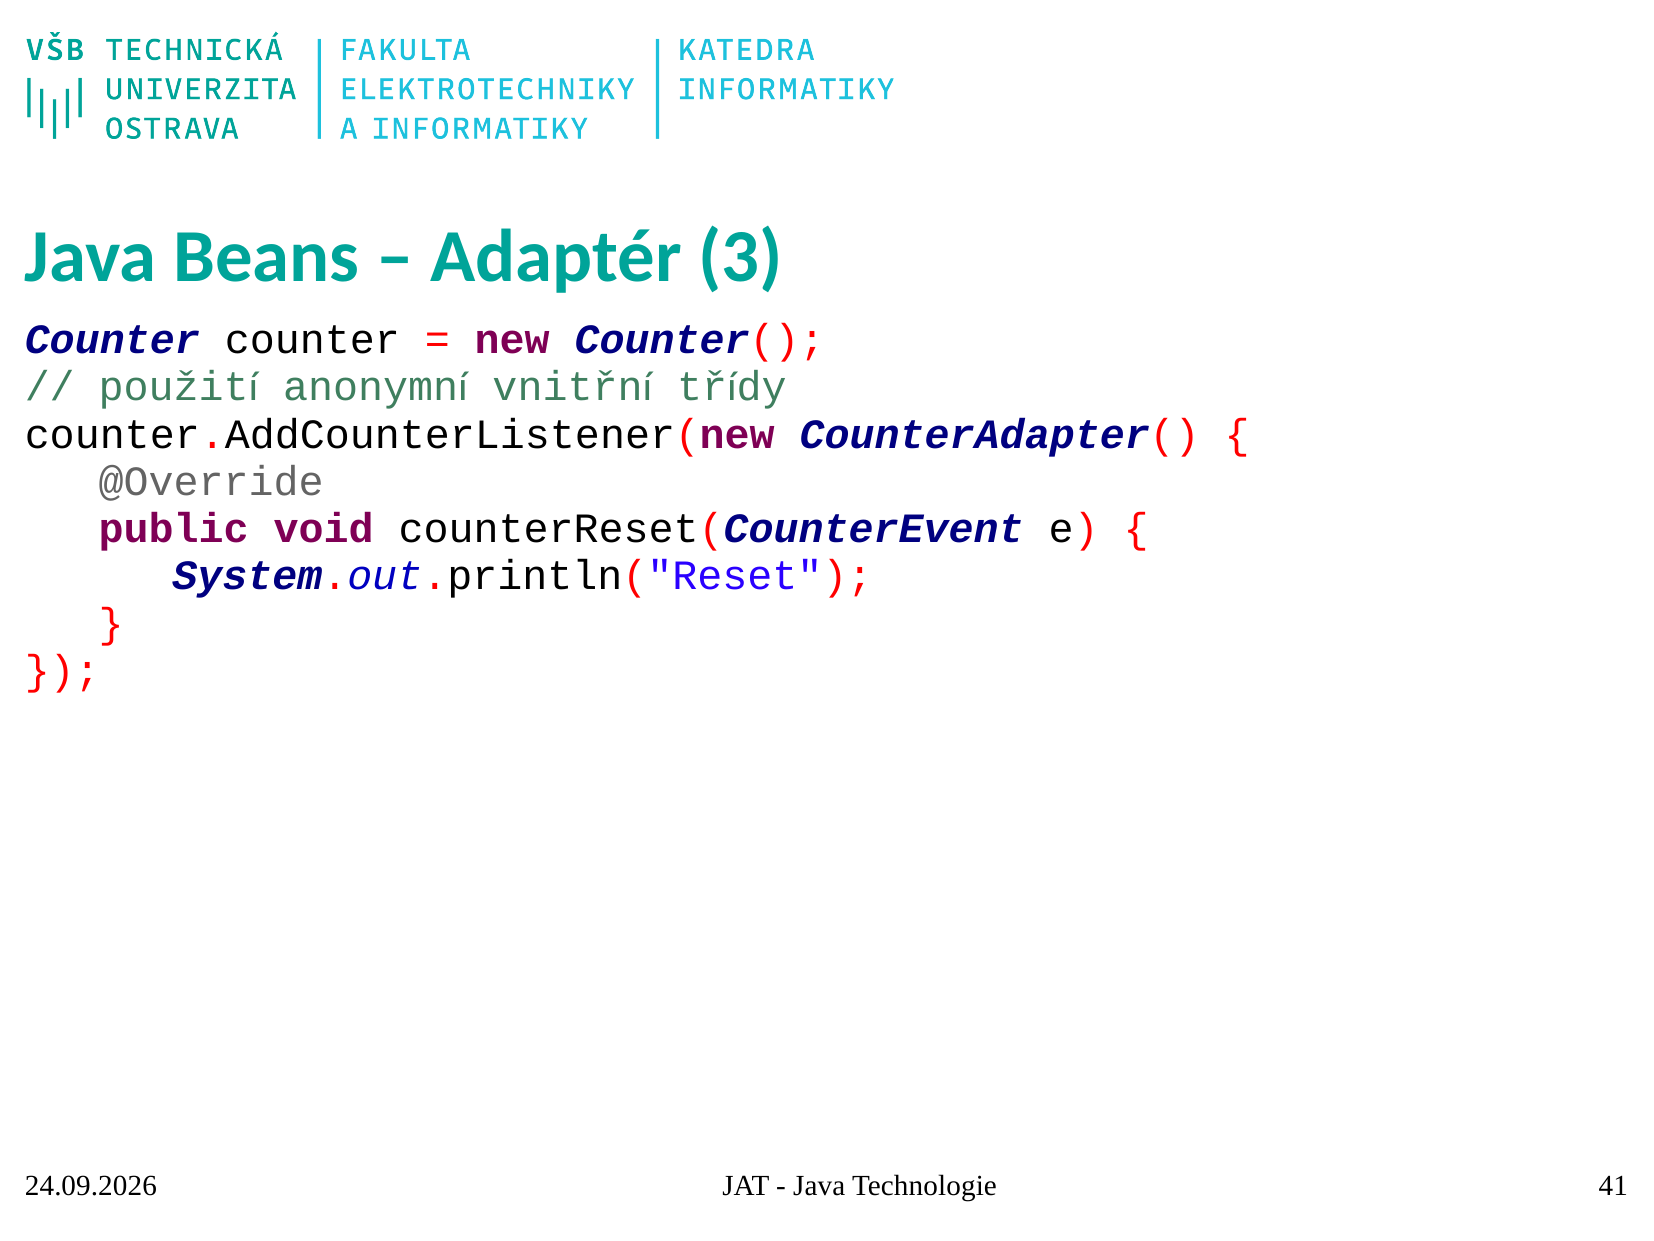

# Java Beans – Adaptér (3)
Counter counter = new Counter();
//	použití anonymní vnitřní třídy
counter.AddCounterListener(new CounterAdapter() {
	@Override
	public void counterReset(CounterEvent e) {
		System.out.println("Reset");
	}
});
JAT - Java Technologie
41